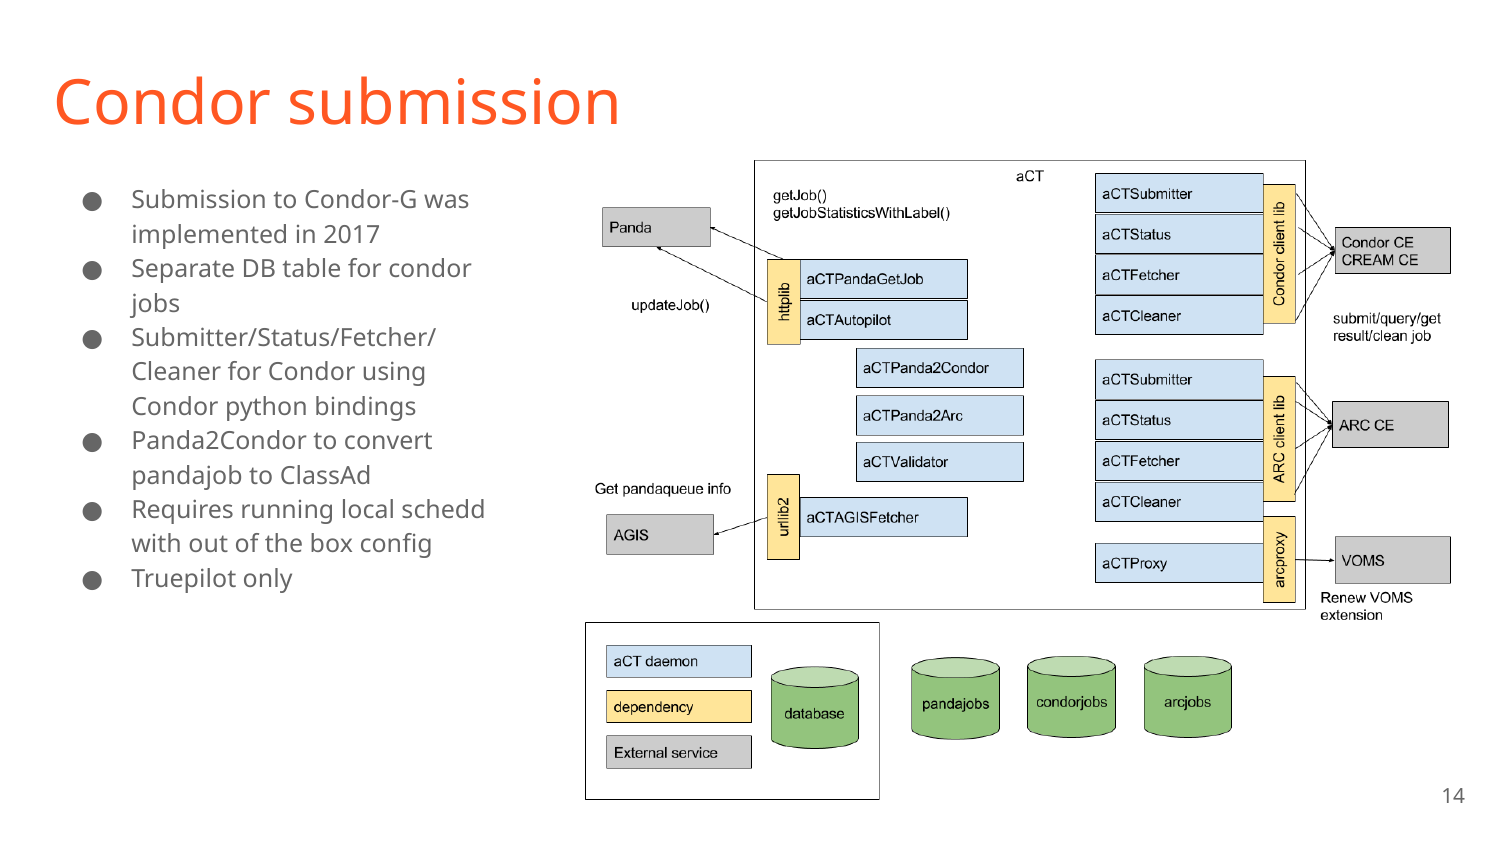

# Condor submission
Submission to Condor-G was implemented in 2017
Separate DB table for condor jobs
Submitter/Status/Fetcher/Cleaner for Condor using Condor python bindings
Panda2Condor to convert pandajob to ClassAd
Requires running local schedd with out of the box config
Truepilot only